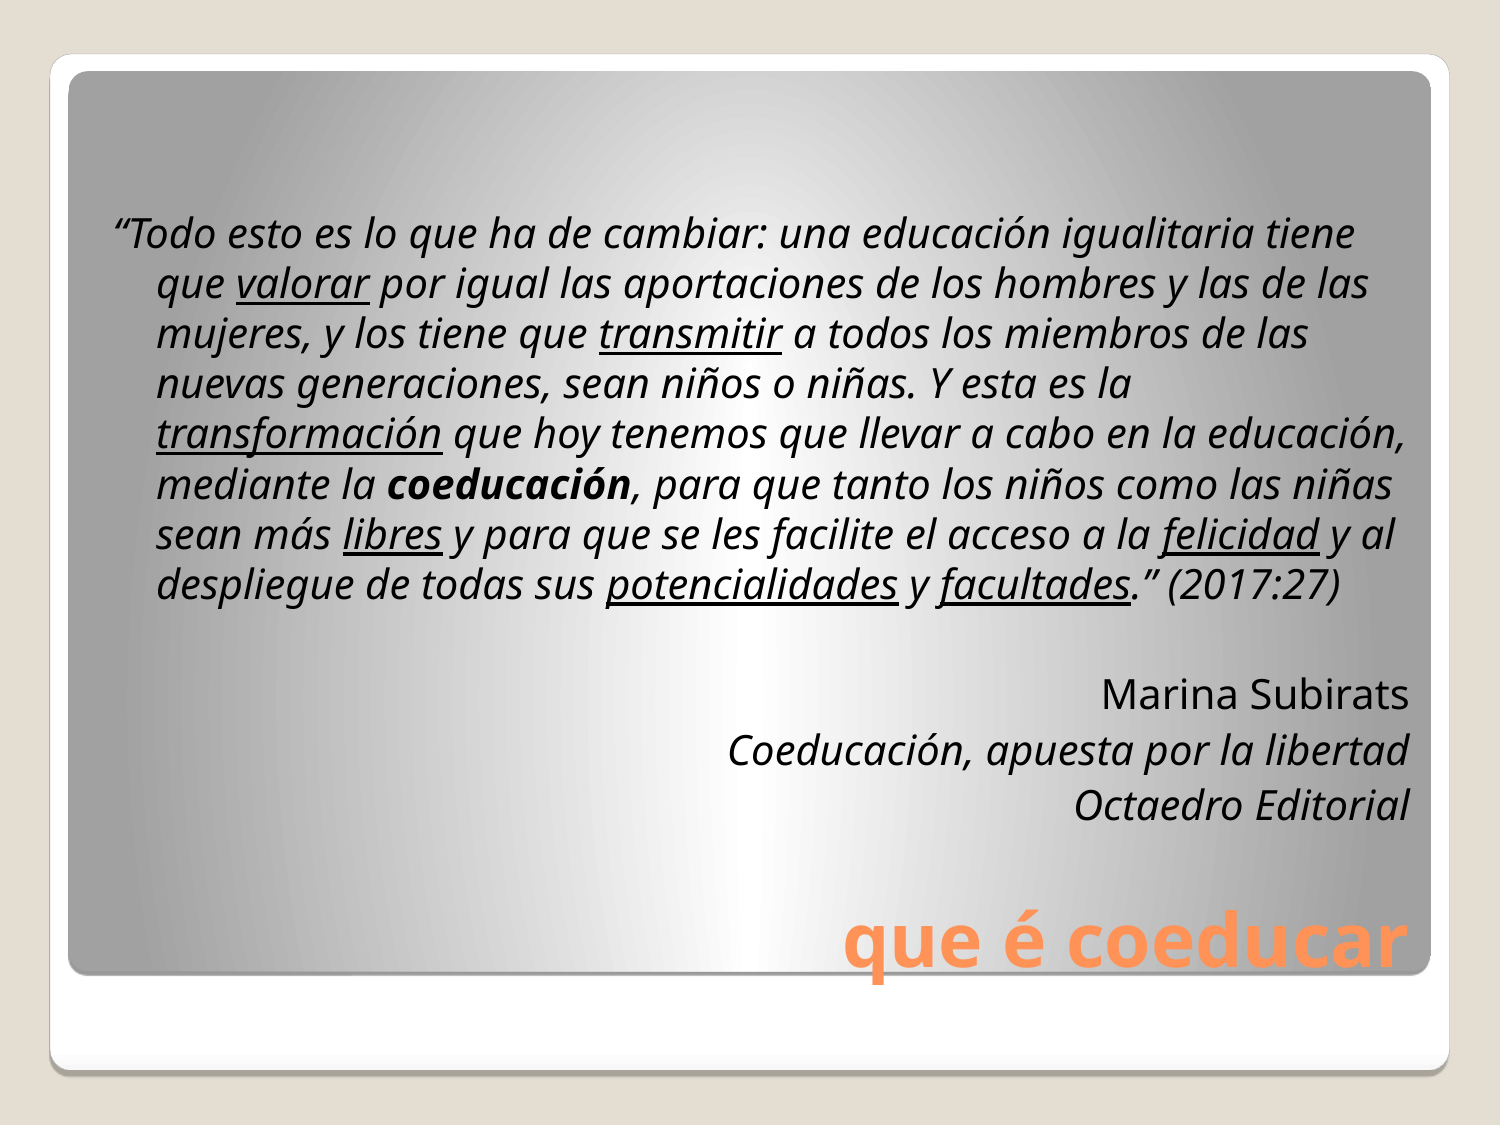

“Todo esto es lo que ha de cambiar: una educación igualitaria tiene que valorar por igual las aportaciones de los hombres y las de las mujeres, y los tiene que transmitir a todos los miembros de las nuevas generaciones, sean niños o niñas. Y esta es la transformación que hoy tenemos que llevar a cabo en la educación, mediante la coeducación, para que tanto los niños como las niñas sean más libres y para que se les facilite el acceso a la felicidad y al despliegue de todas sus potencialidades y facultades.” (2017:27)
Marina Subirats
Coeducación, apuesta por la libertad
Octaedro Editorial
# que é coeducar